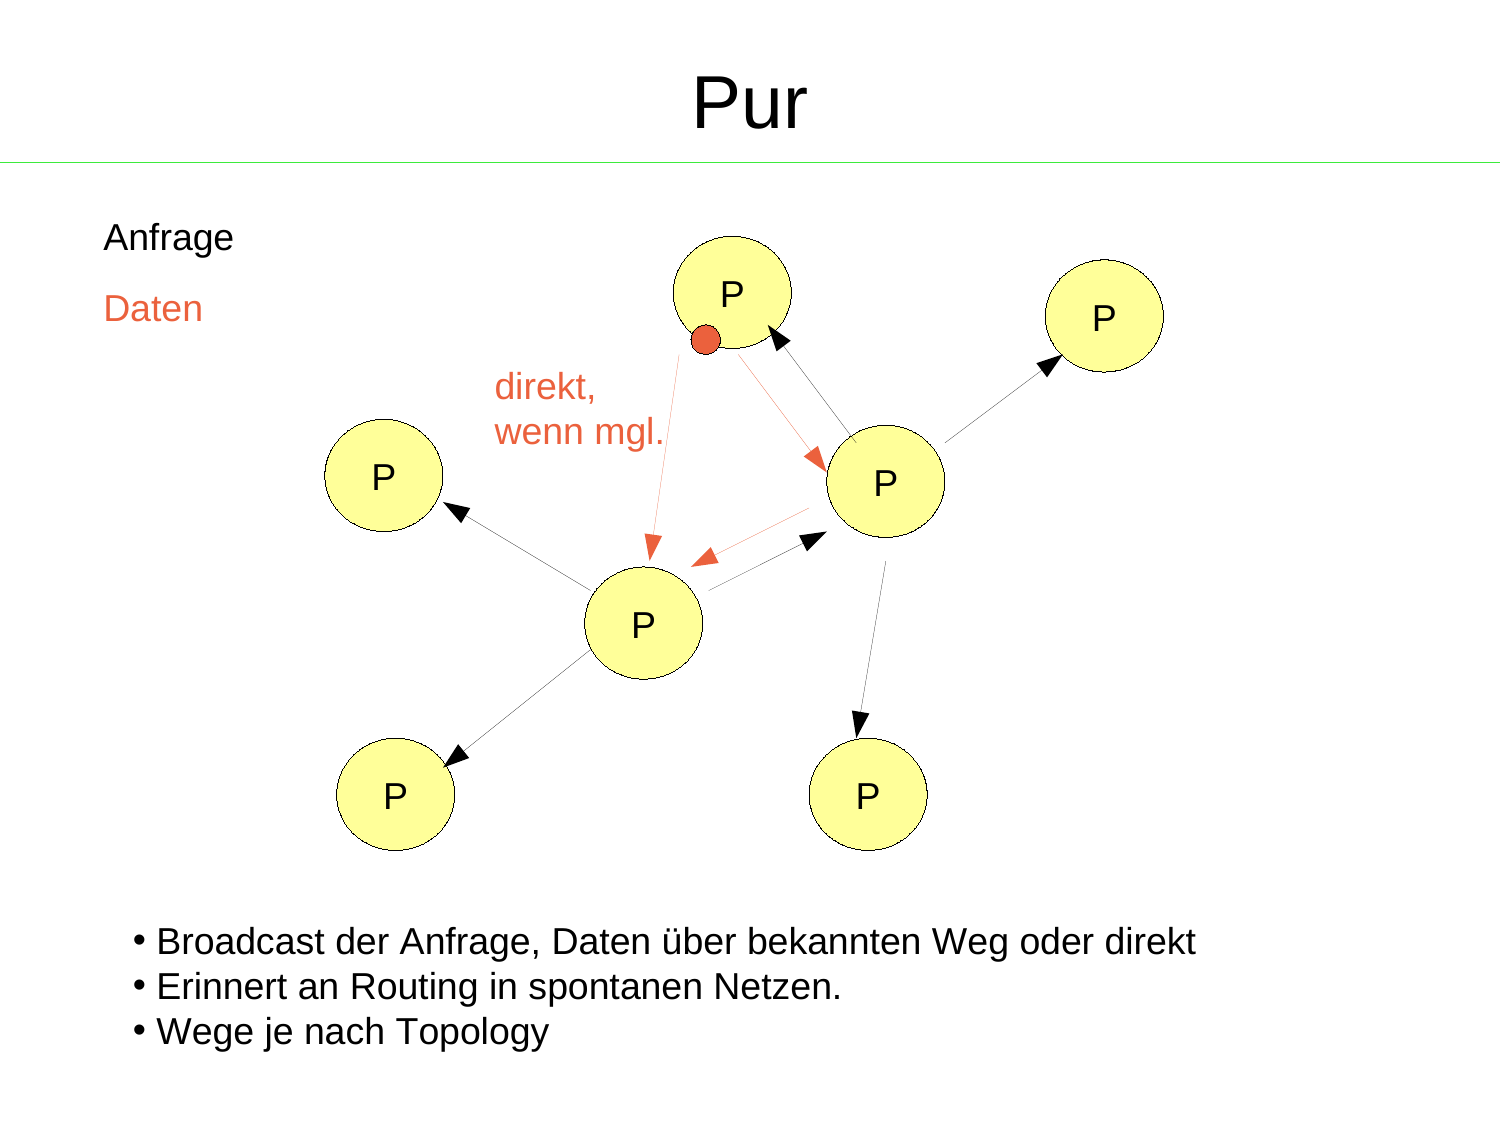

# Pur
Anfrage
P
P
Daten
direkt,
wenn mgl.
P
P
P
P
P
 Broadcast der Anfrage, Daten über bekannten Weg oder direkt
 Erinnert an Routing in spontanen Netzen.
 Wege je nach Topology